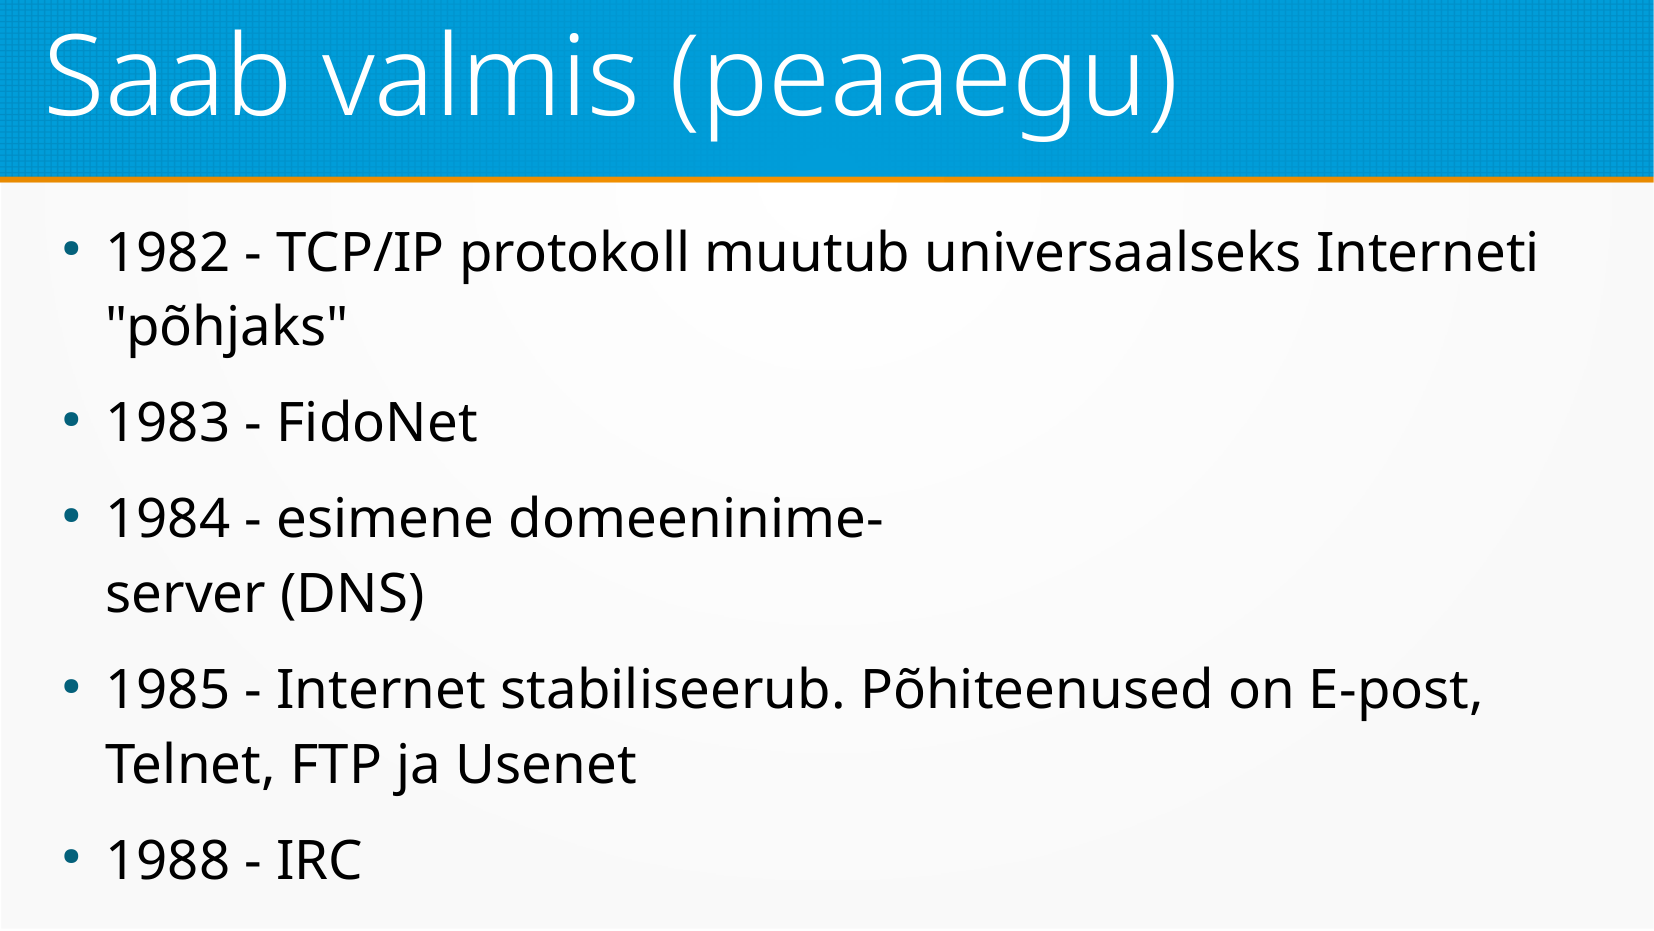

# Saab valmis (peaaegu)
1982 - TCP/IP protokoll muutub universaalseks Interneti "põhjaks"
1983 - FidoNet
1984 - esimene domeeninime-
server (DNS)
1985 - Internet stabiliseerub. Põhiteenused on E-post, Telnet, FTP ja Usenet
1988 - IRC